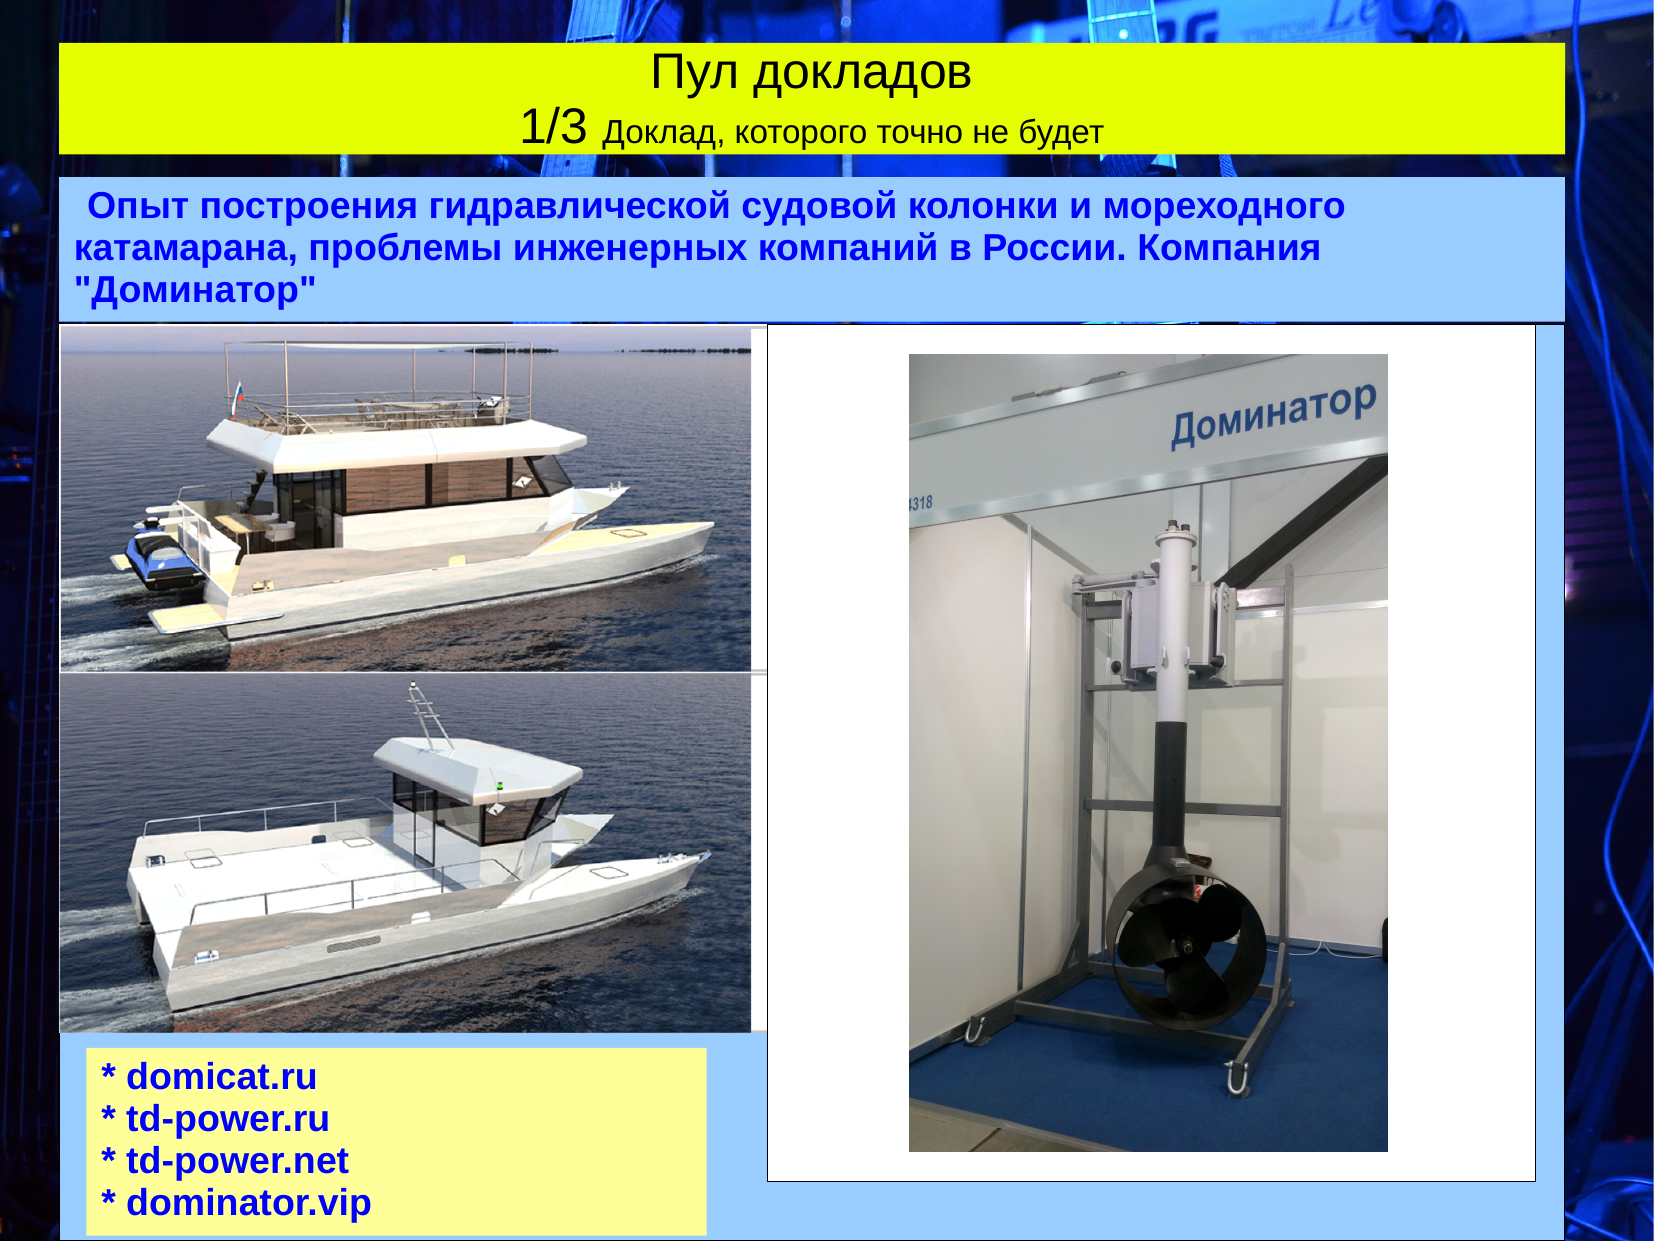

# Пул докладов 1/3 Доклад, которого точно не будет
Опыт построения гидравлической судовой колонки и мореходного катамарана, проблемы инженерных компаний в России. Компания "Доминатор"
* domicat.ru
* td-power.ru
* td-power.net
* dominator.vip